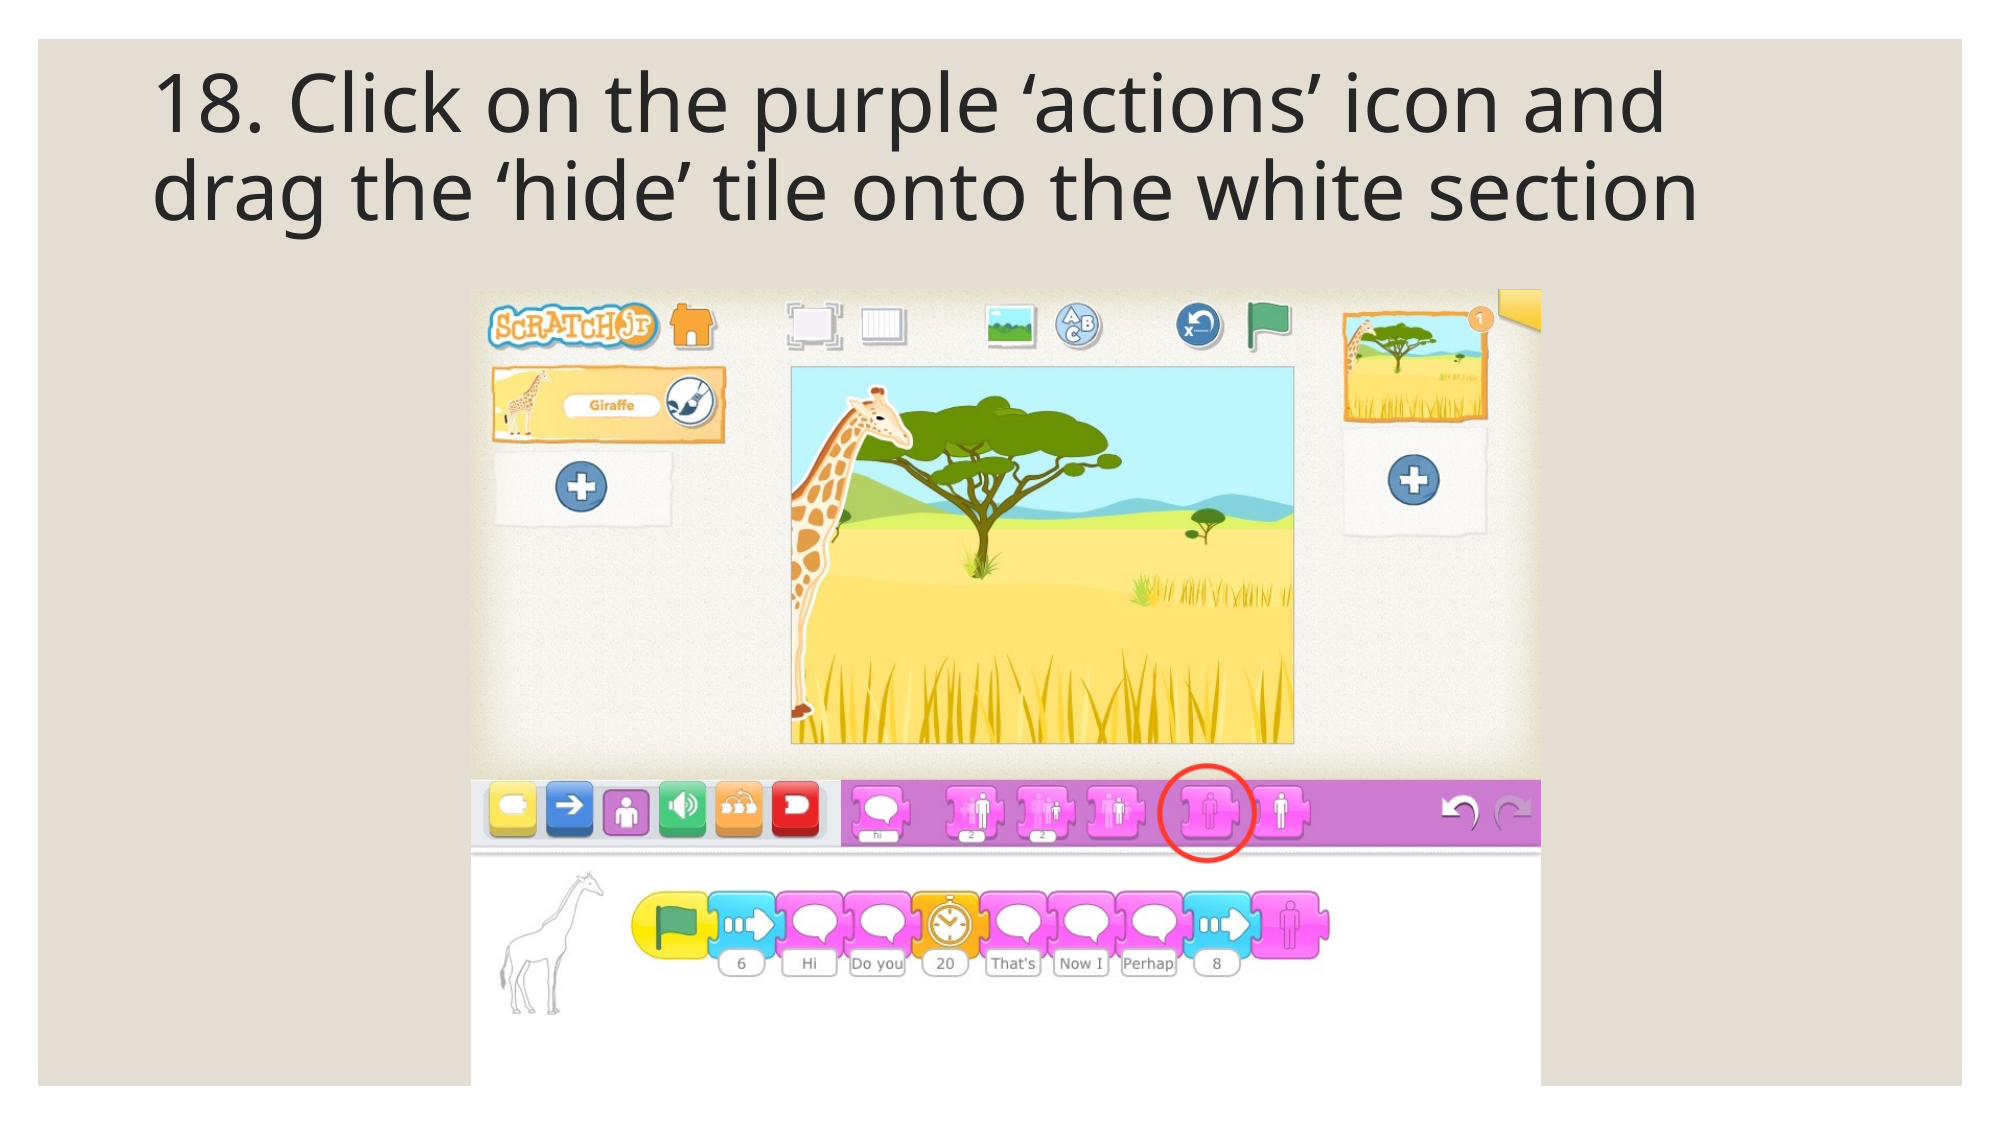

# 18. Click on the purple ‘actions’ icon and drag the ‘hide’ tile onto the white section